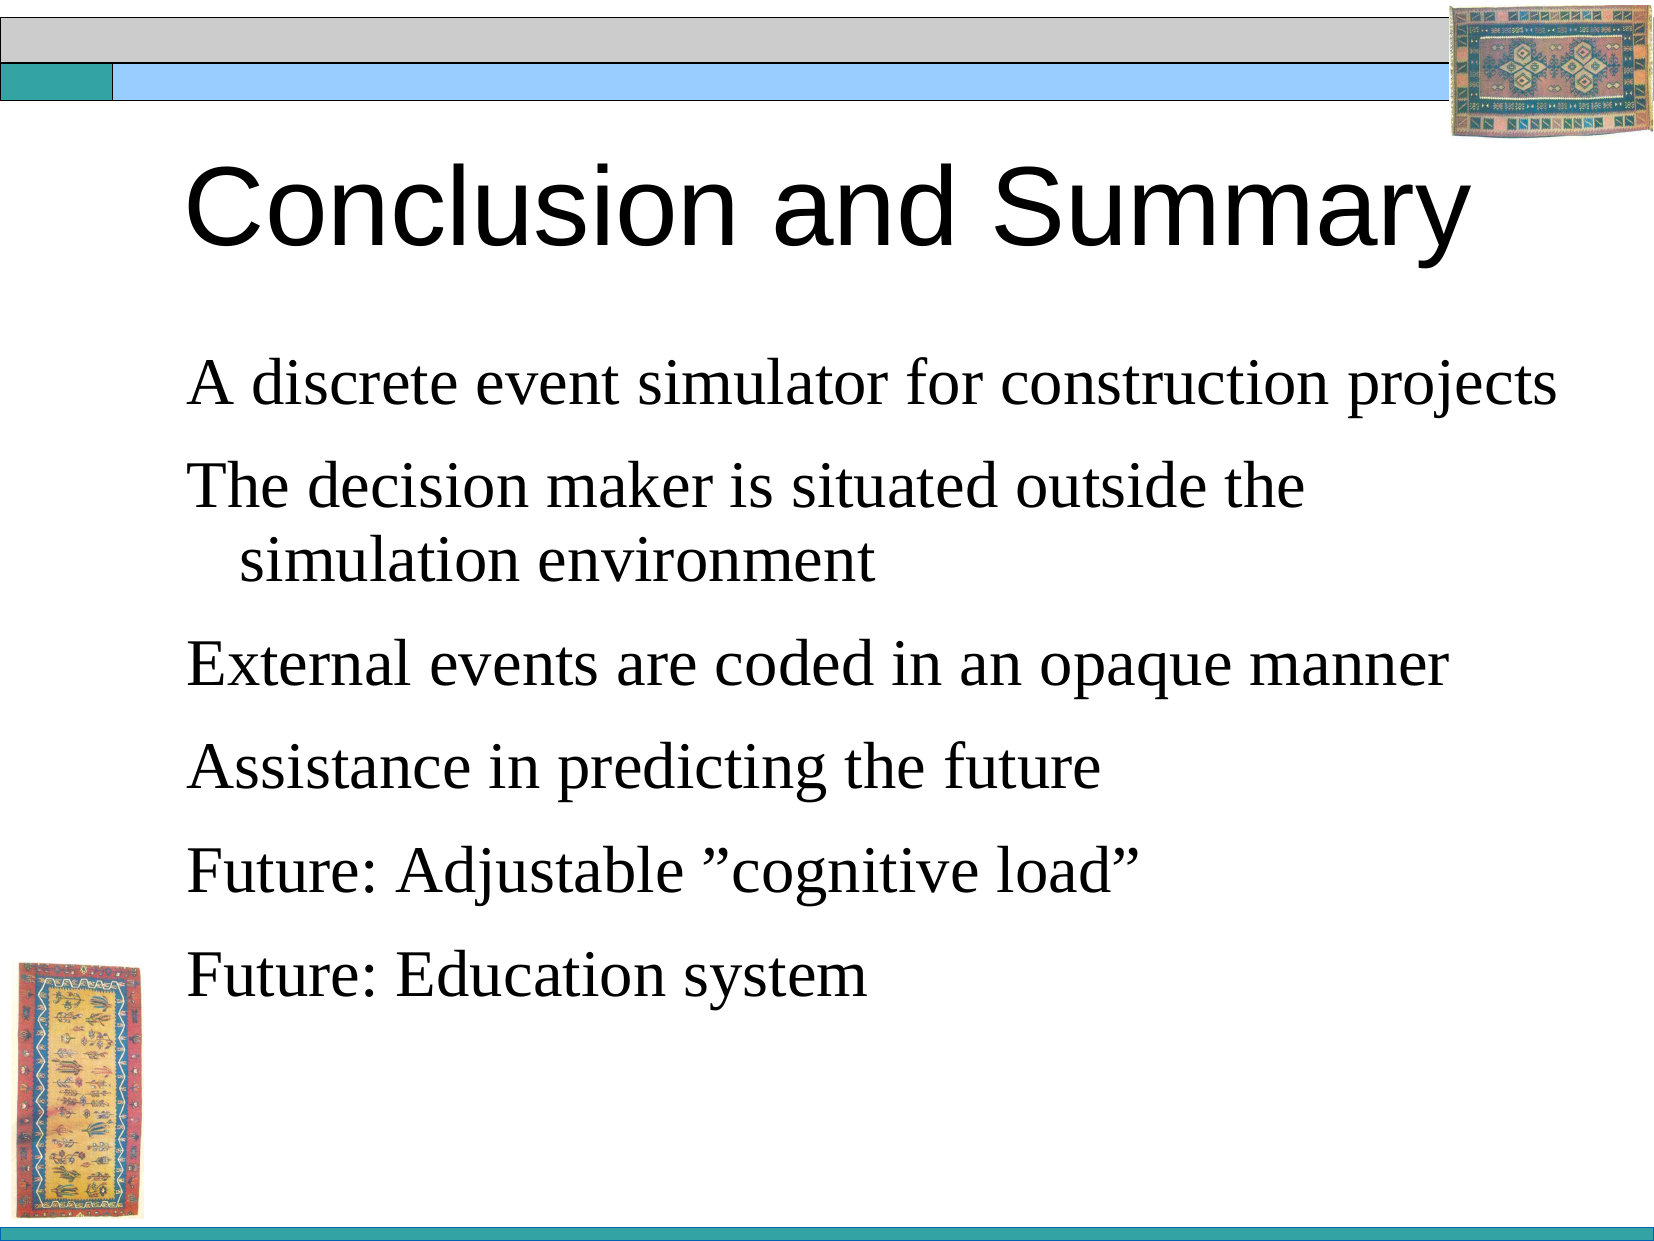

# Conclusion and Summary
A discrete event simulator for construction projects
The decision maker is situated outside the simulation environment
External events are coded in an opaque manner
Assistance in predicting the future
Future: Adjustable ”cognitive load”
Future: Education system